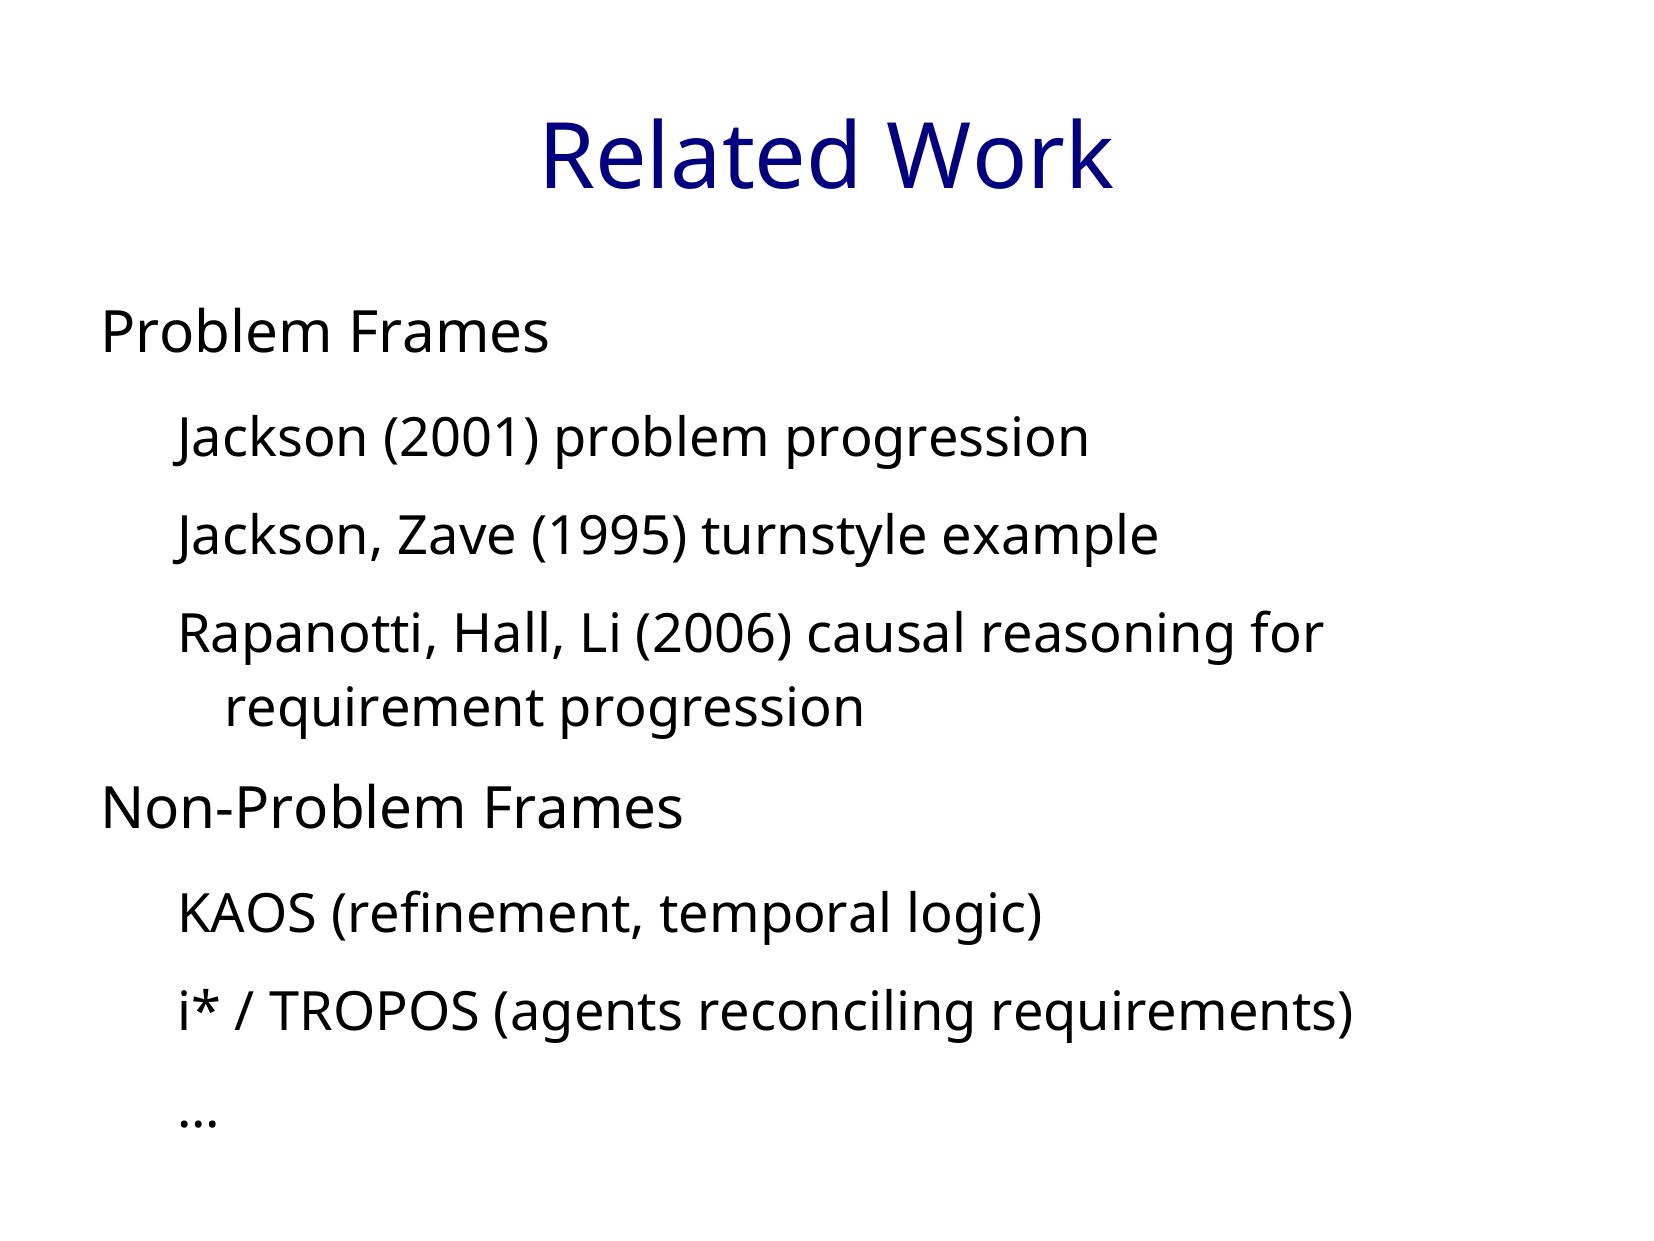

# Related Work
Problem Frames
Jackson (2001) problem progression
Jackson, Zave (1995) turnstyle example
Rapanotti, Hall, Li (2006) causal reasoning for requirement progression
Non-Problem Frames
KAOS (refinement, temporal logic)
i* / TROPOS (agents reconciling requirements)
...